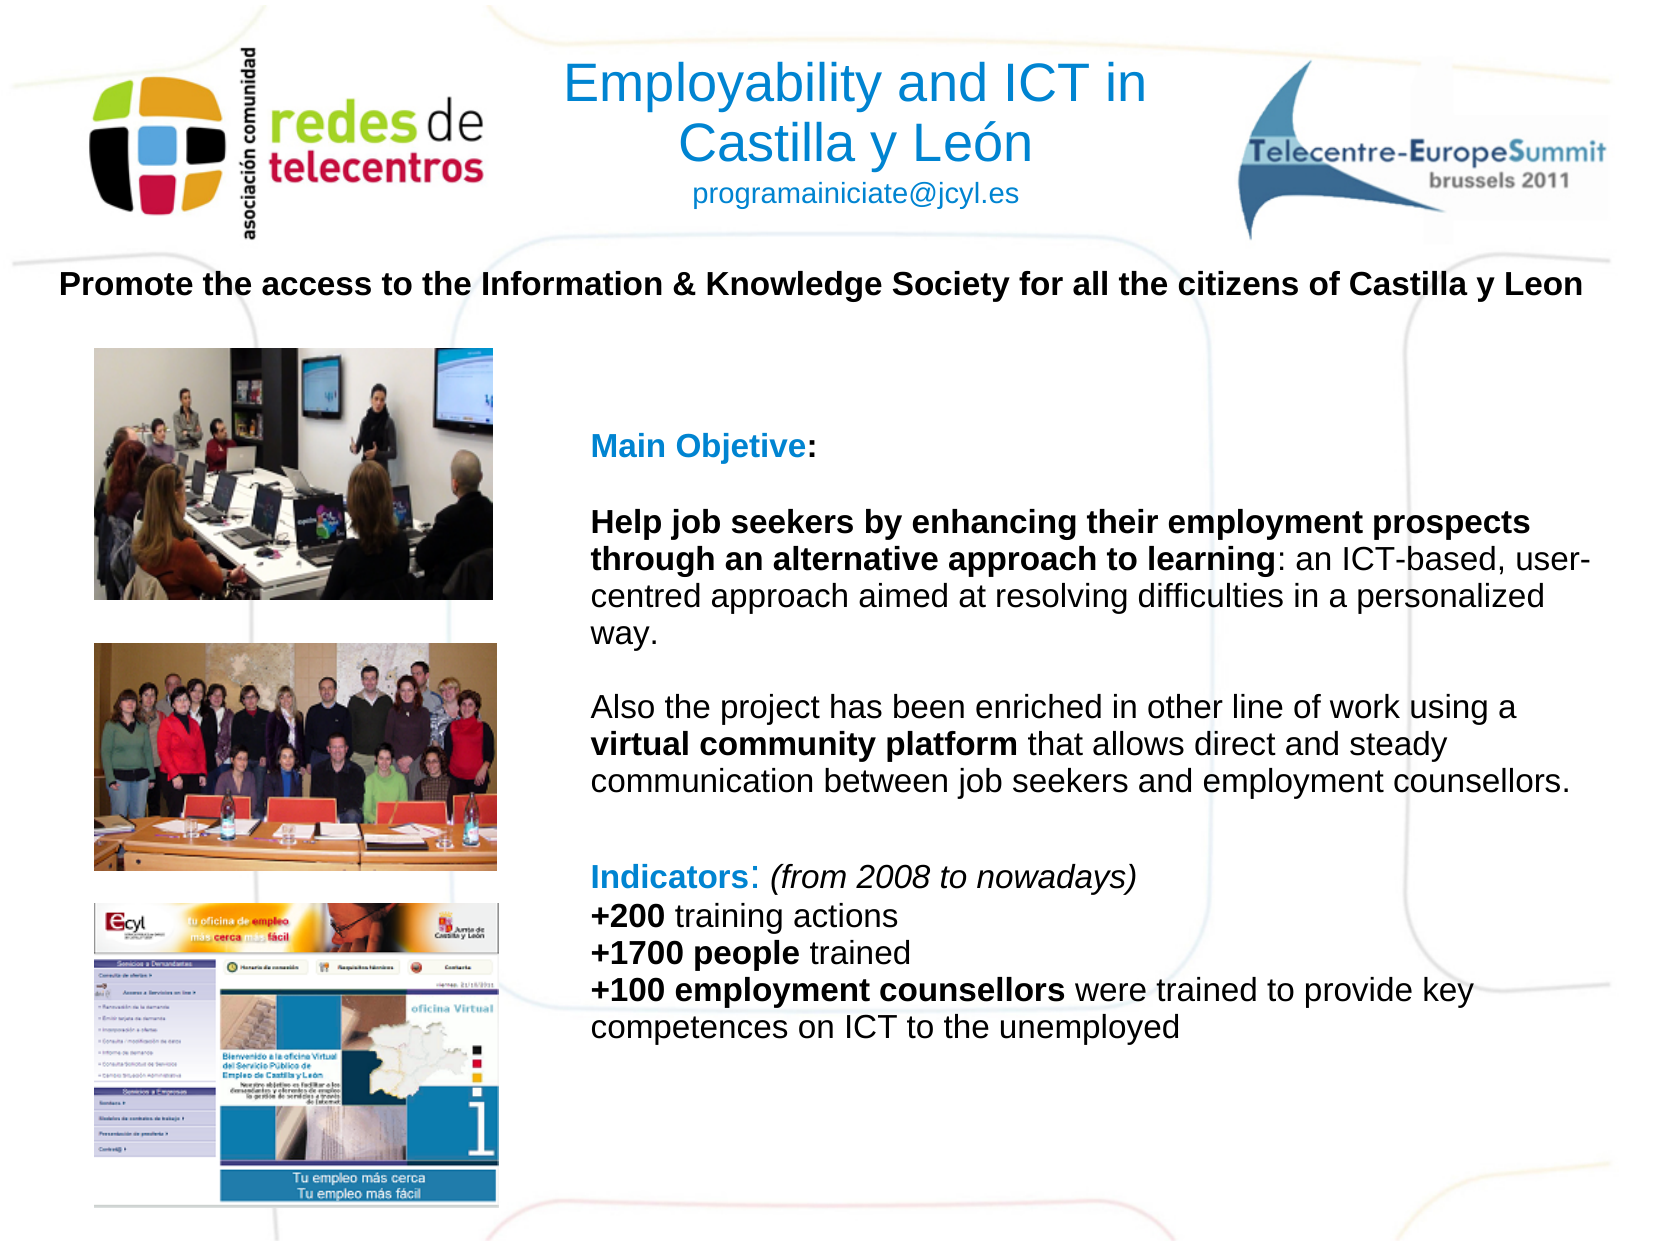

# Employability and ICT in Castilla y León programainiciate@jcyl.es
Promote the access to the Information & Knowledge Society for all the citizens of Castilla y Leon
Main Objetive:
Help job seekers by enhancing their employment prospects through an alternative approach to learning: an ICT-based, user-centred approach aimed at resolving difficulties in a personalized way.
Also the project has been enriched in other line of work using a virtual community platform that allows direct and steady communication between job seekers and employment counsellors.
Indicators: (from 2008 to nowadays)
+200 training actions
+1700 people trained
+100 employment counsellors were trained to provide key competences on ICT to the unemployed